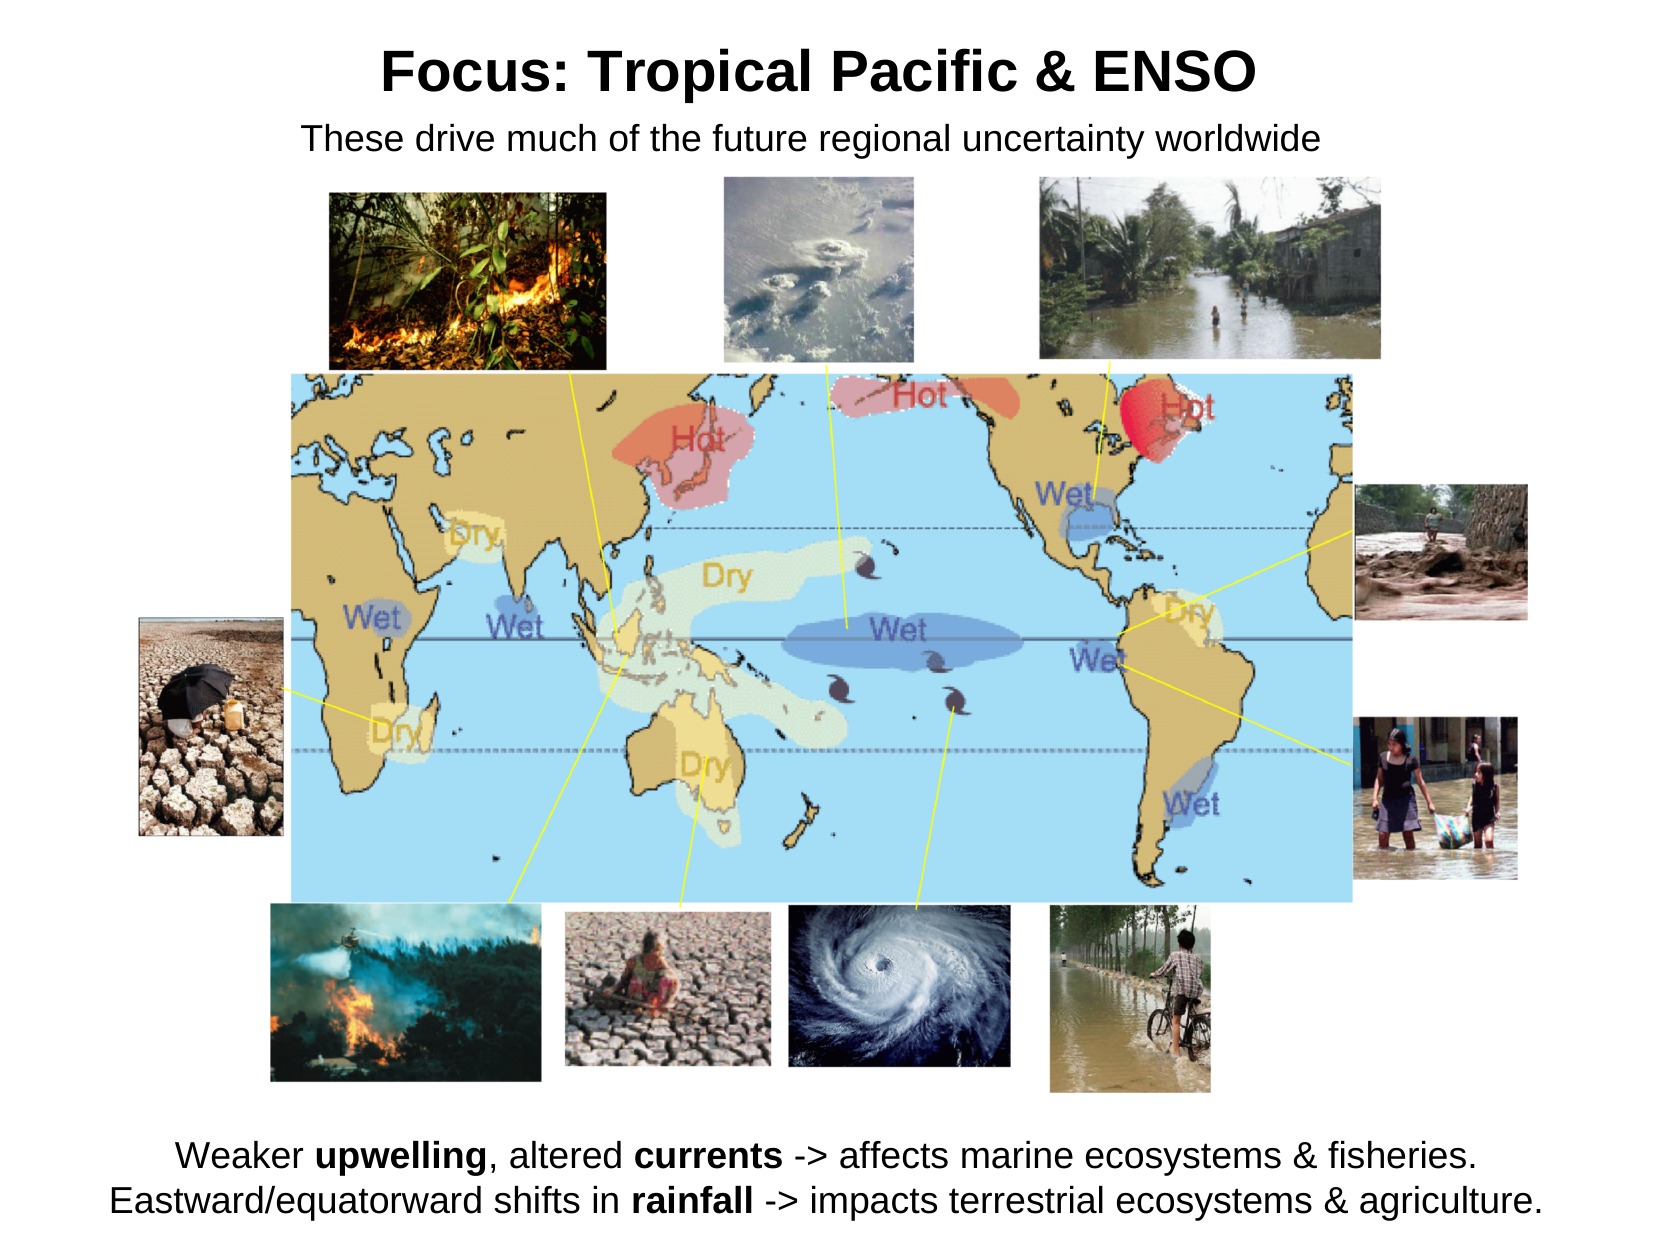

Focus: Tropical Pacific & ENSO
These drive much of the future regional uncertainty worldwide
Weaker upwelling, altered currents -> affects marine ecosystems & fisheries.
Eastward/equatorward shifts in rainfall -> impacts terrestrial ecosystems & agriculture.